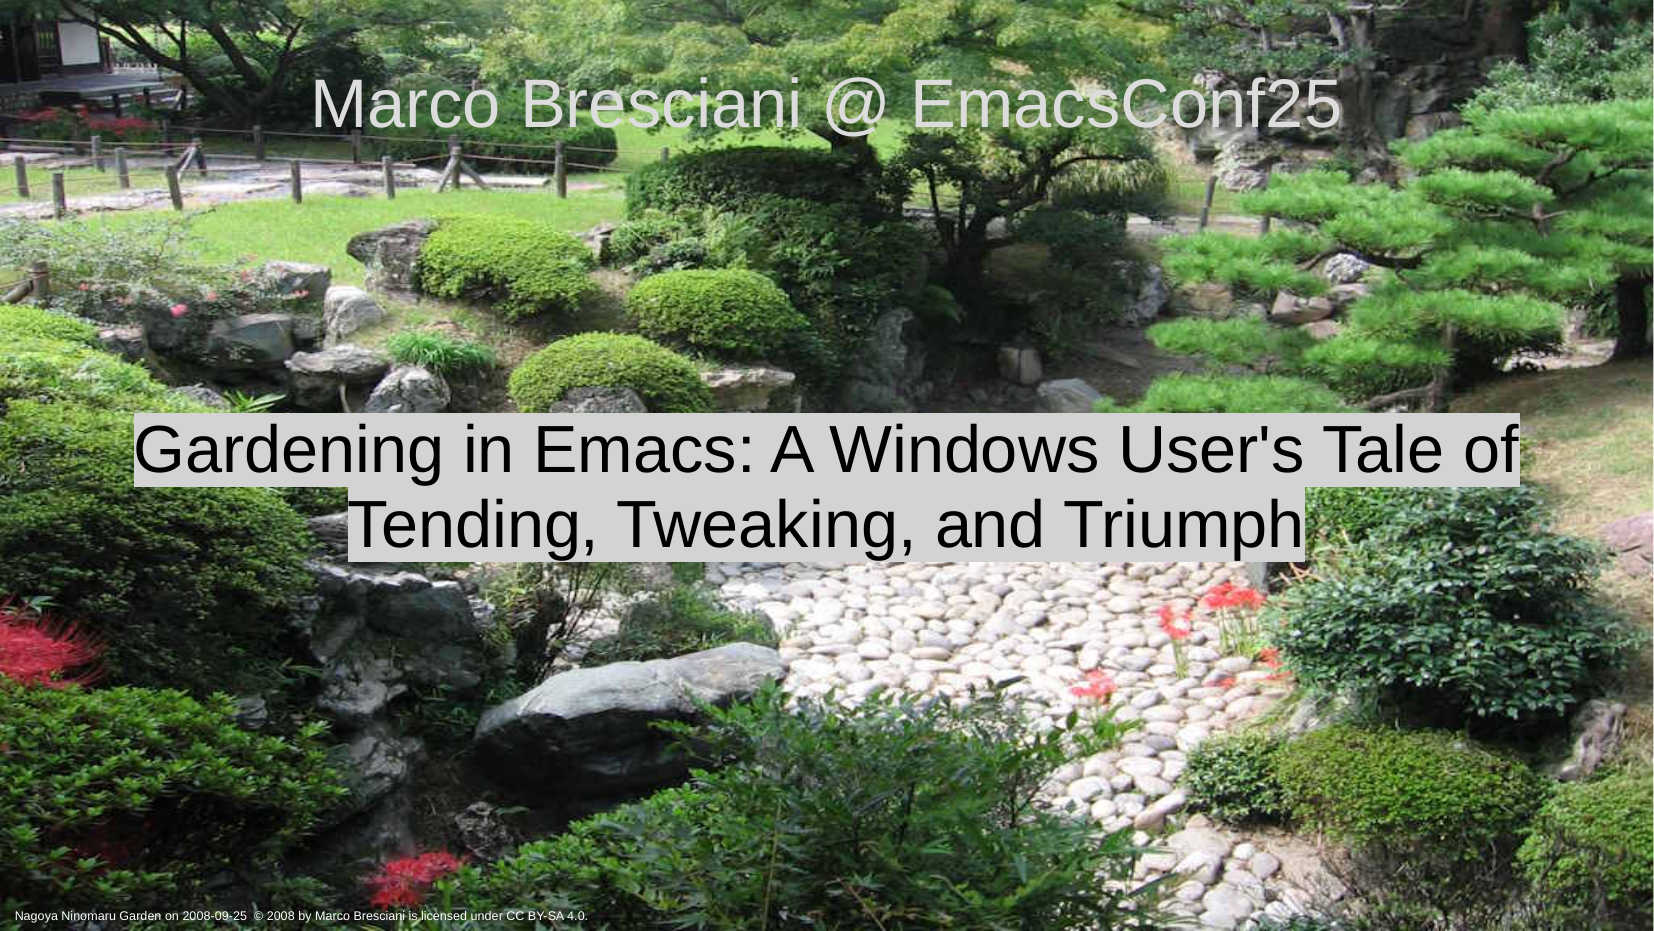

# Marco Bresciani @ EmacsConf25
Gardening in Emacs: A Windows User's Tale of Tending, Tweaking, and Triumph
Nagoya Ninomaru Garden on 2008-09-25 © 2008 by Marco Bresciani is licensed under CC BY-SA 4.0.